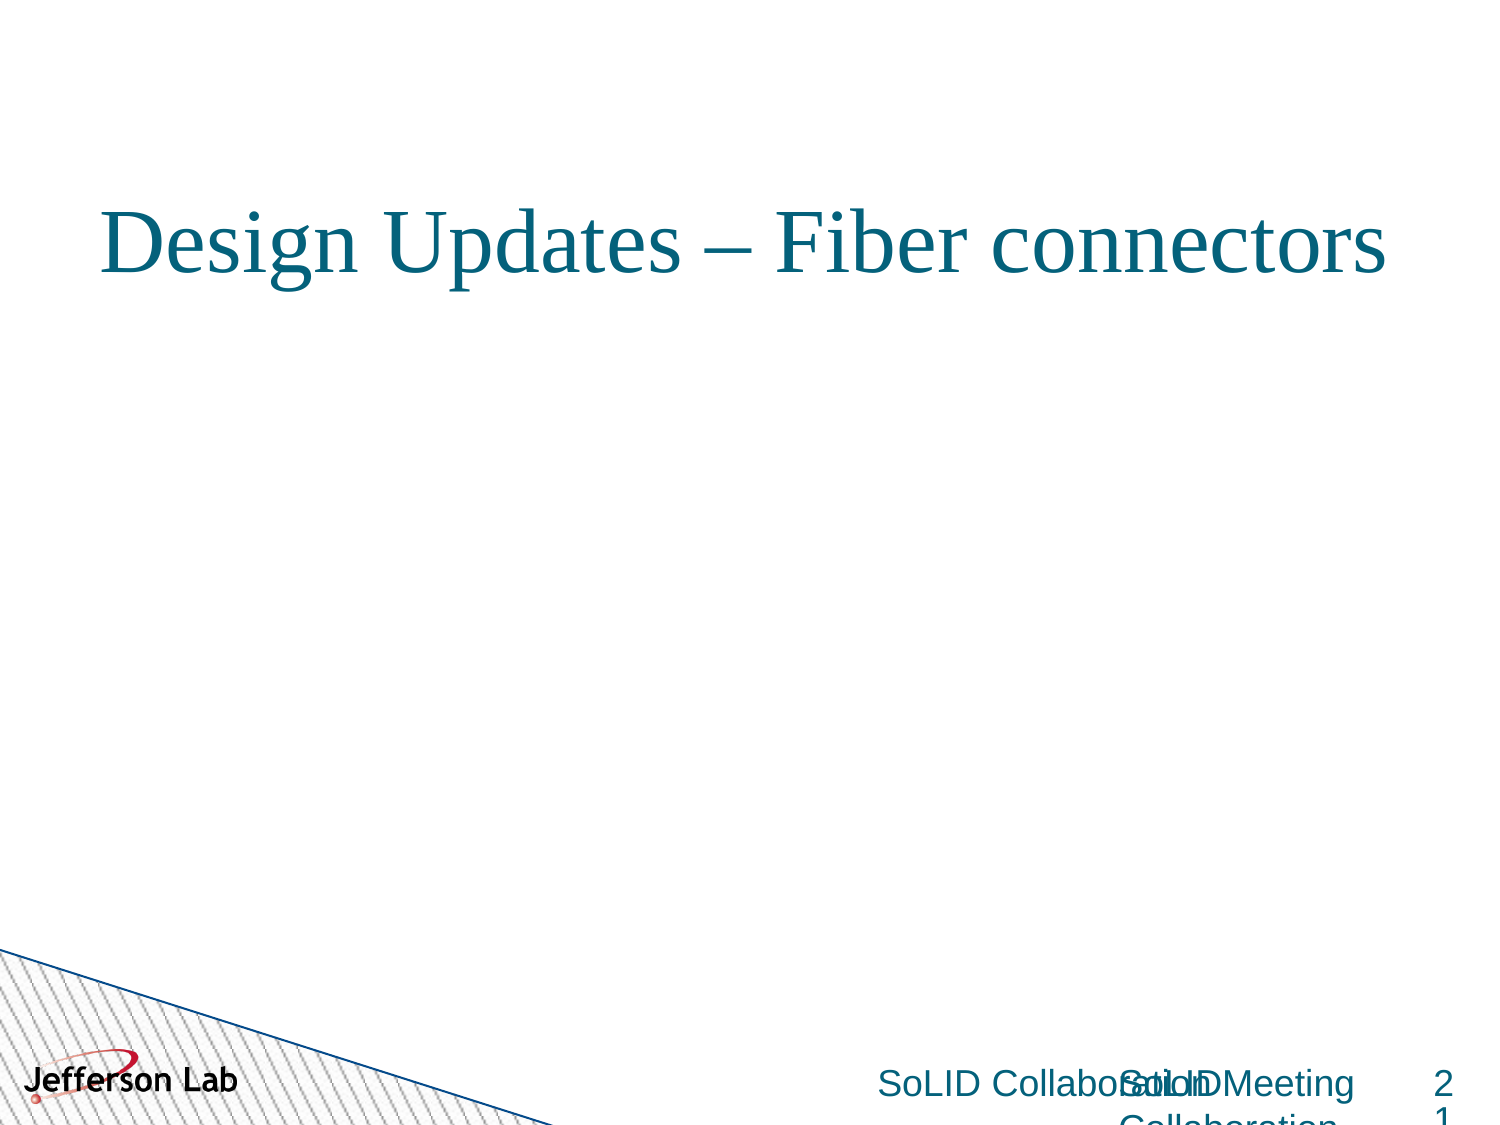

Design Updates – Fiber connectors
SoLID Collaboration Meeting